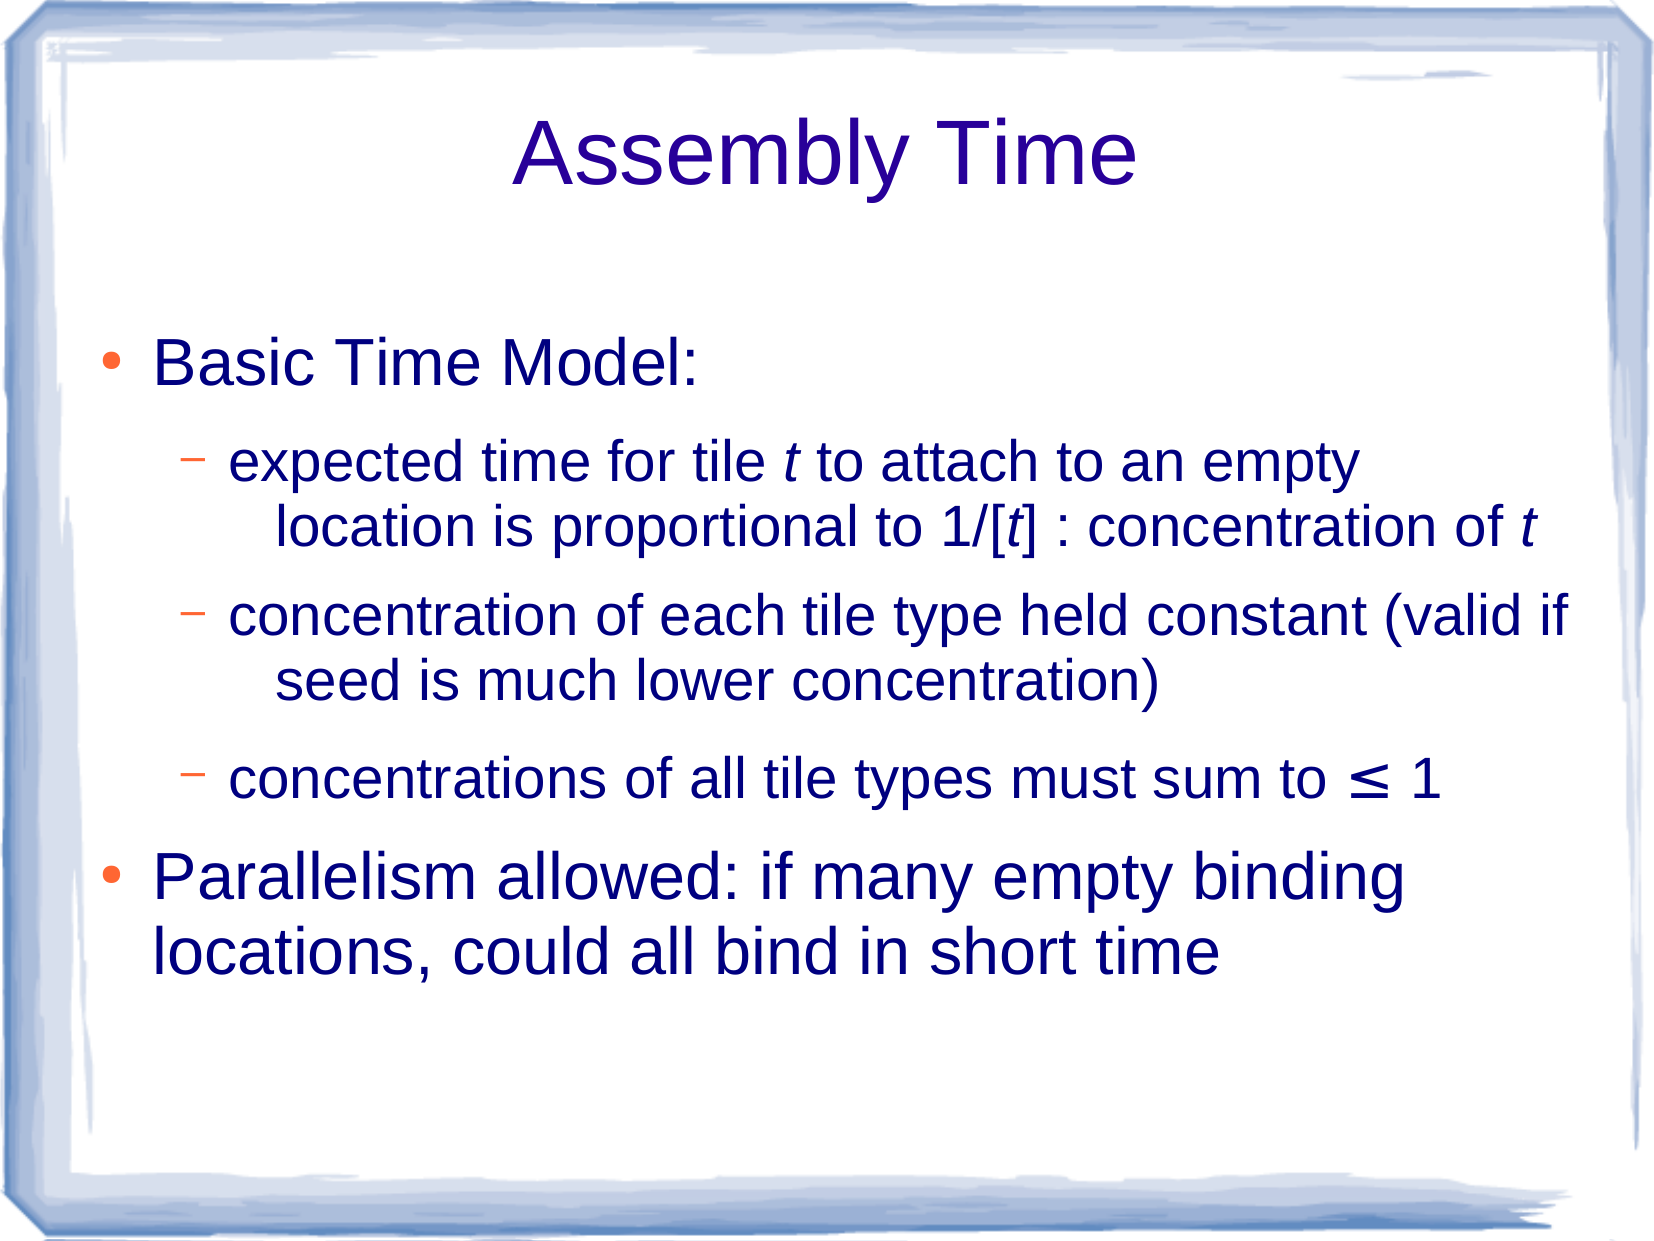

# Assembly Time
Basic Time Model:
expected time for tile t to attach to an empty location is proportional to 1/[t] : concentration of t
concentration of each tile type held constant (valid if seed is much lower concentration)
concentrations of all tile types must sum to ≤ 1
Parallelism allowed: if many empty binding locations, could all bind in short time